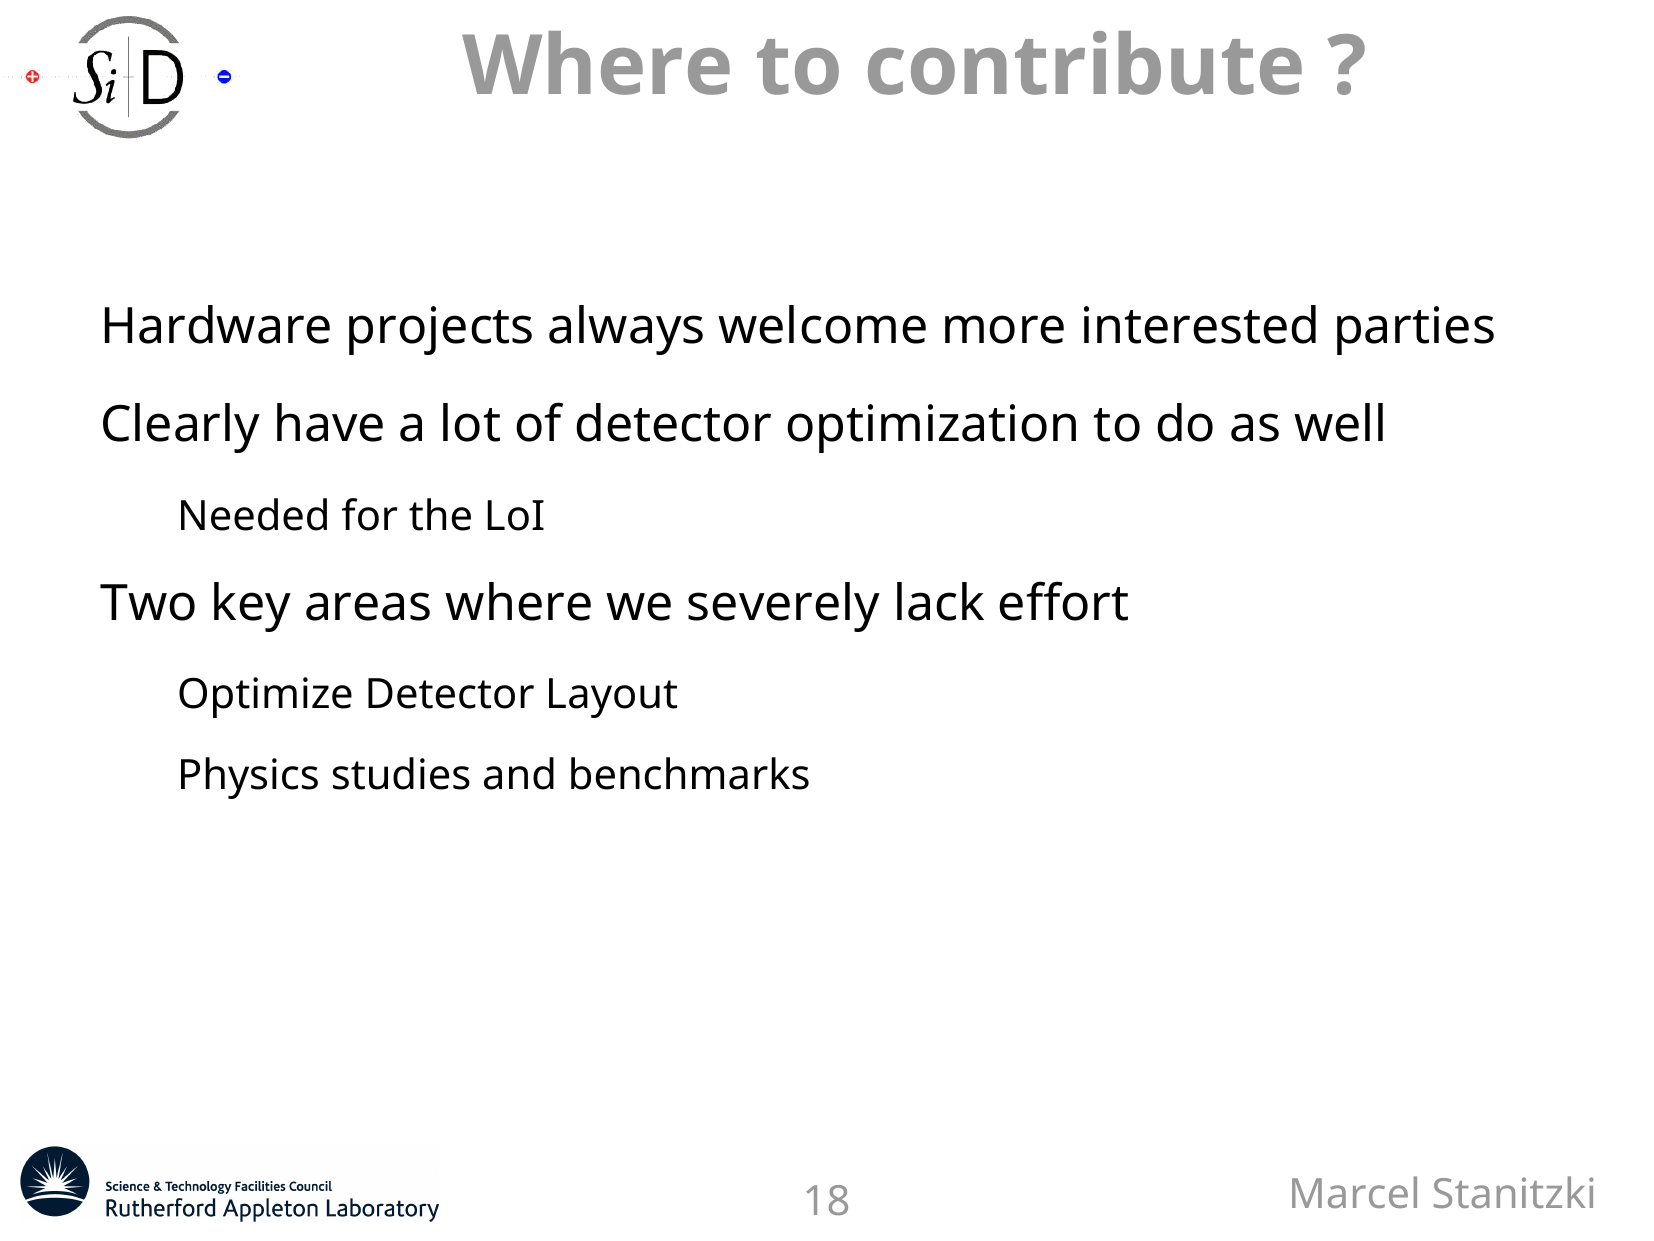

# Where to contribute ?
Hardware projects always welcome more interested parties
Clearly have a lot of detector optimization to do as well
Needed for the LoI
Two key areas where we severely lack effort
Optimize Detector Layout
Physics studies and benchmarks